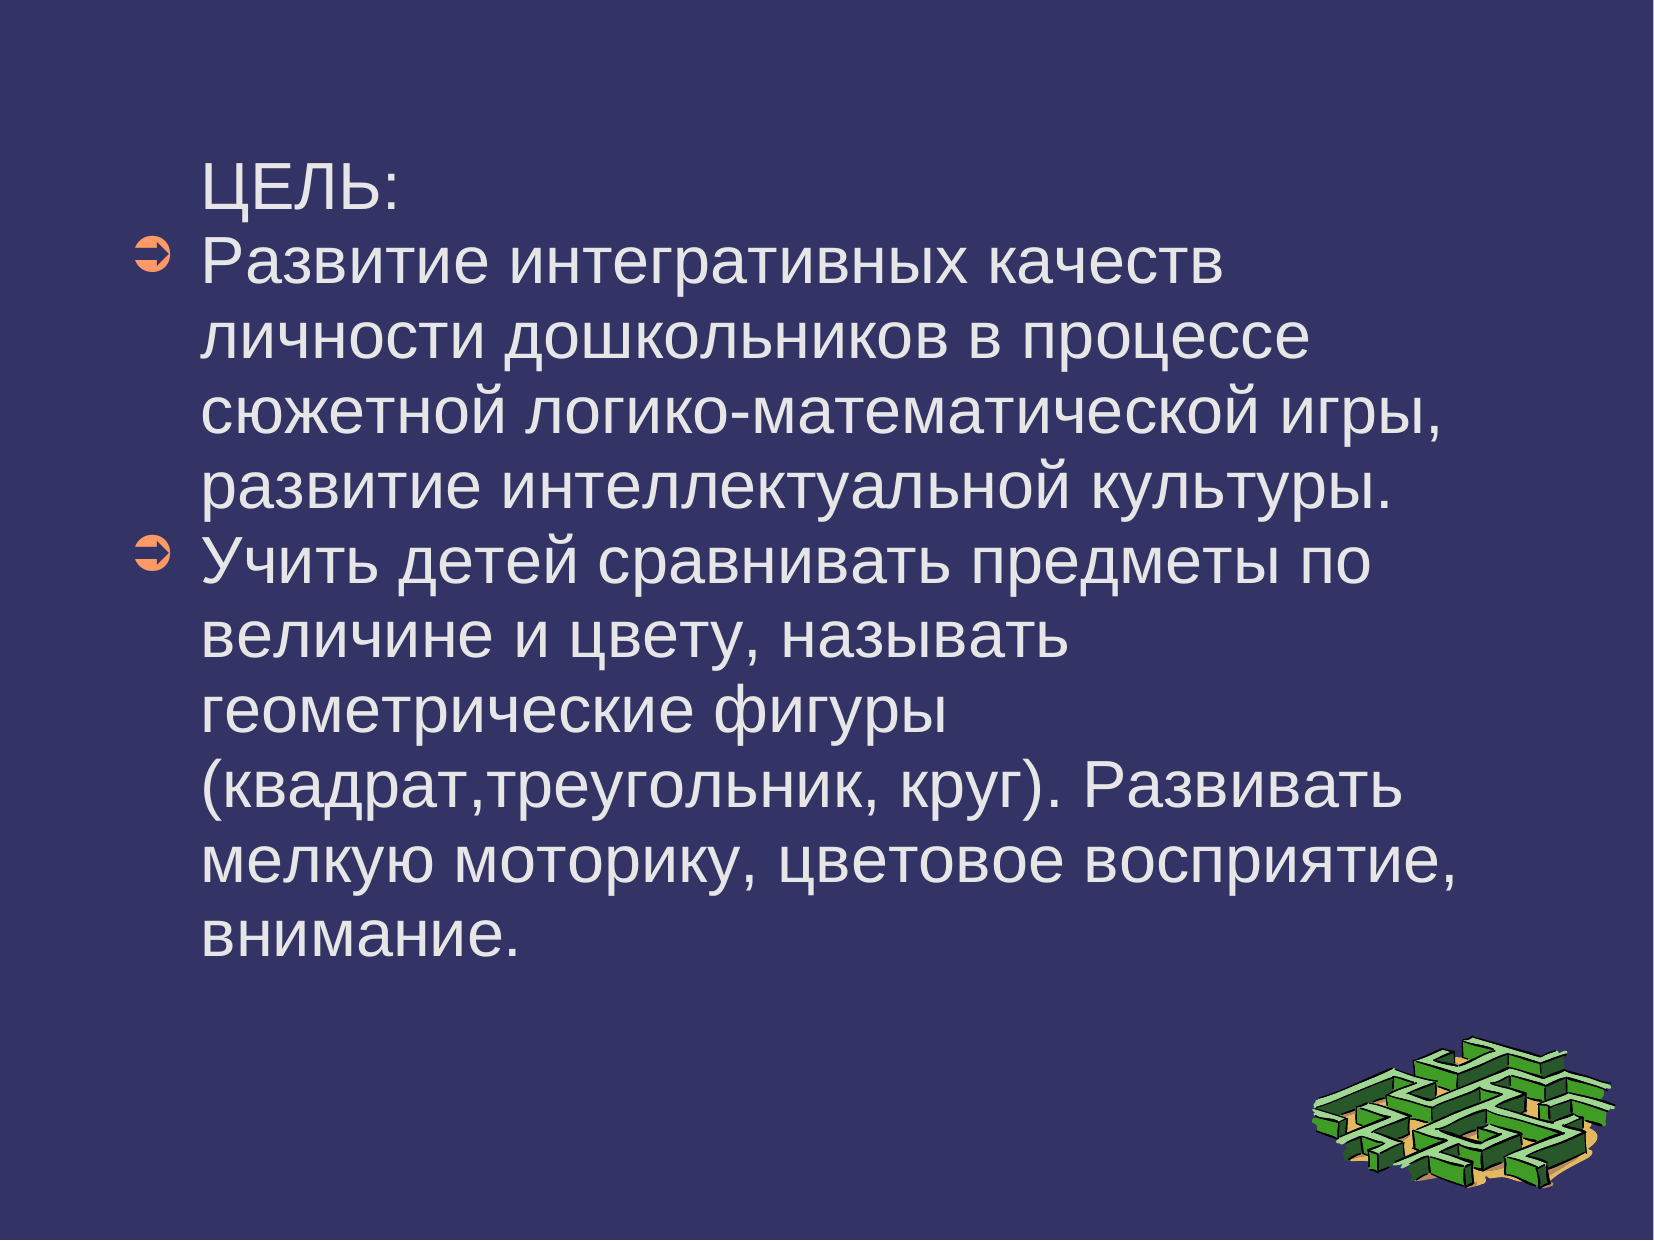

#
ЦЕЛЬ:
Развитие интегративных качеств личности дошкольников в процессе сюжетной логико-математической игры, развитие интеллектуальной культуры.
Учить детей сравнивать предметы по величине и цвету, называть геометрические фигуры (квадрат,треугольник, круг). Развивать мелкую моторику, цветовое восприятие, внимание.